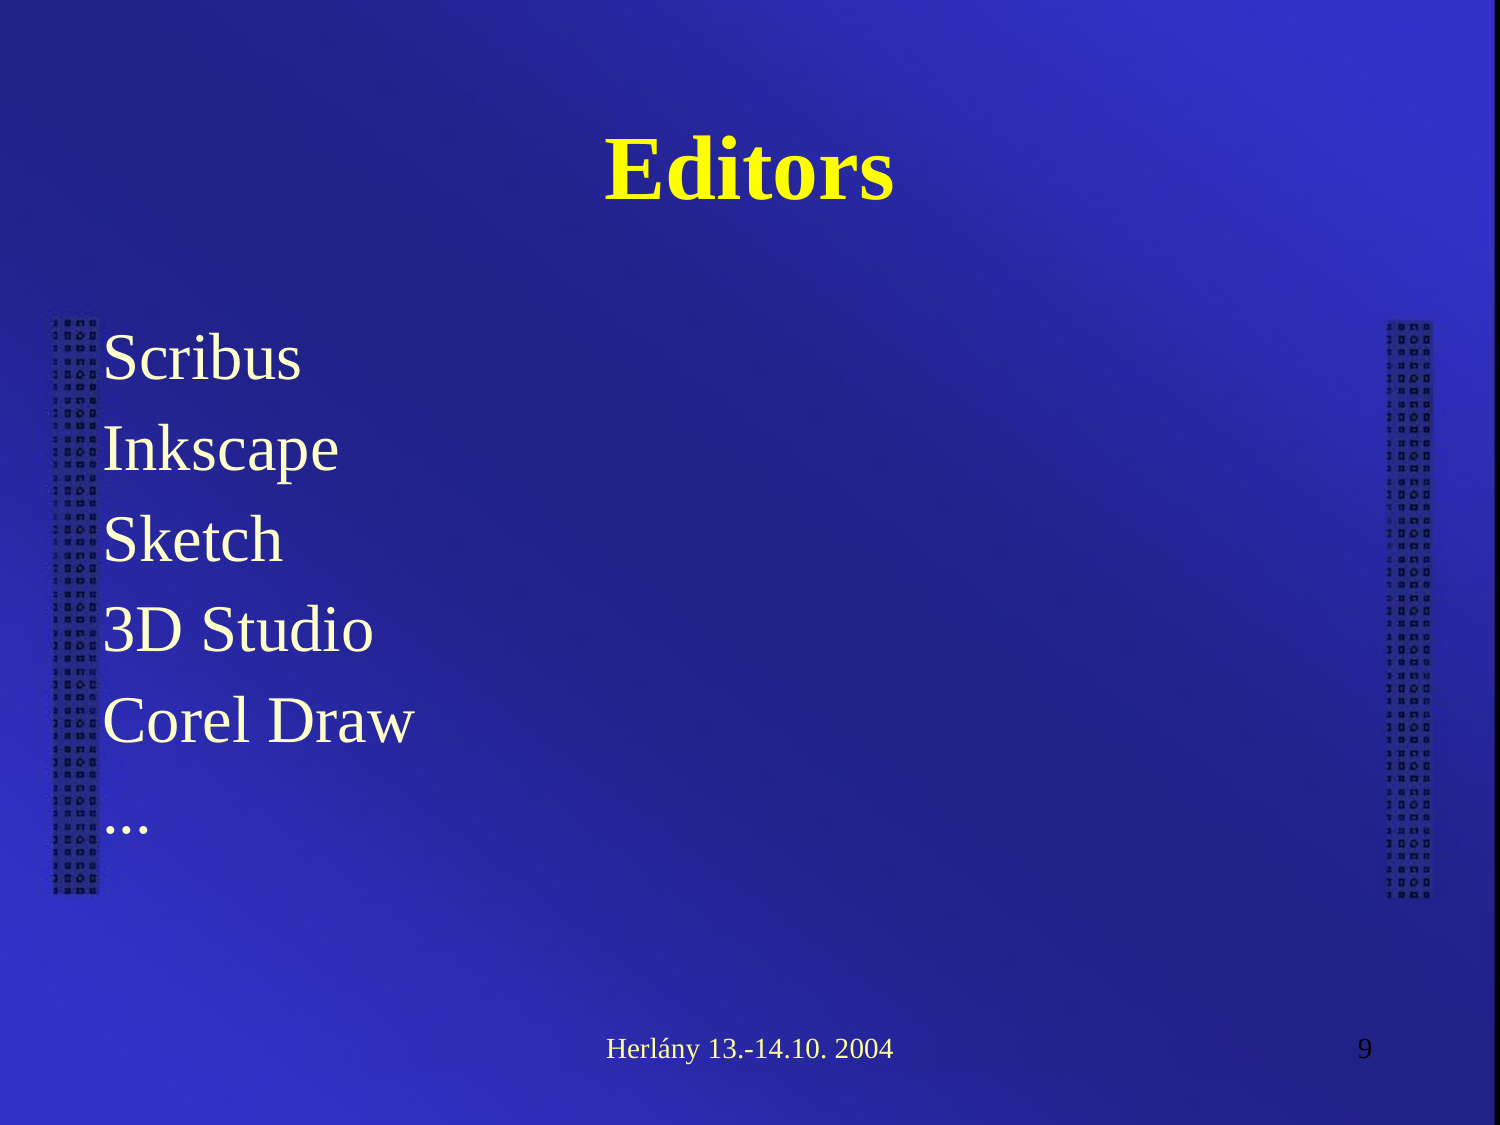

# Editors
Scribus
Inkscape
Sketch
3D Studio
Corel Draw
...
Herlány 13.-14.10. 2004